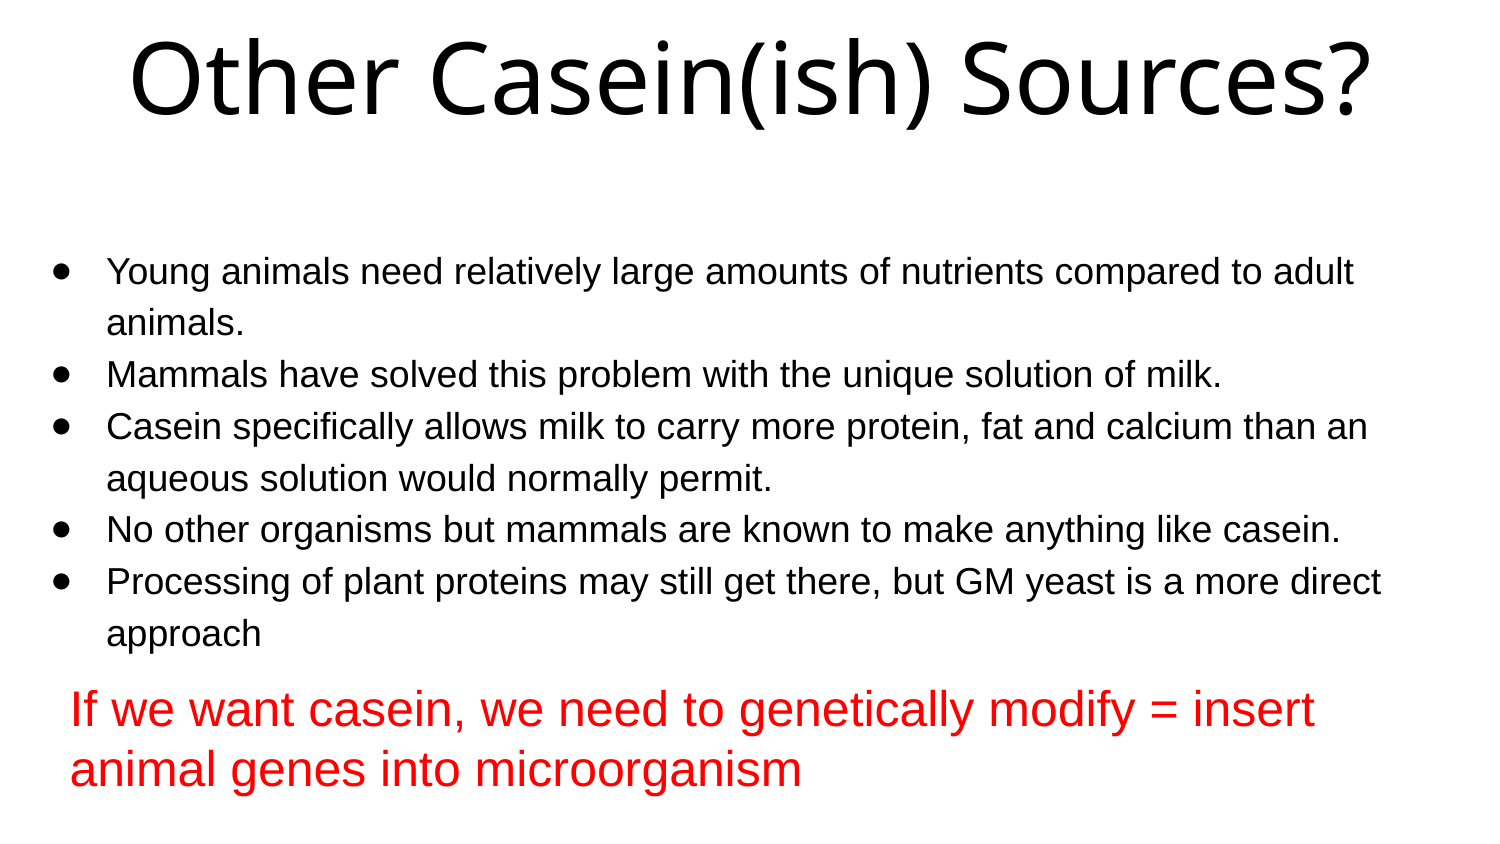

Other Casein(ish) Sources?
Young animals need relatively large amounts of nutrients compared to adult animals.
Mammals have solved this problem with the unique solution of milk.
Casein specifically allows milk to carry more protein, fat and calcium than an aqueous solution would normally permit.
No other organisms but mammals are known to make anything like casein.
Processing of plant proteins may still get there, but GM yeast is a more direct approach
If we want casein, we need to genetically modify = insert animal genes into microorganism